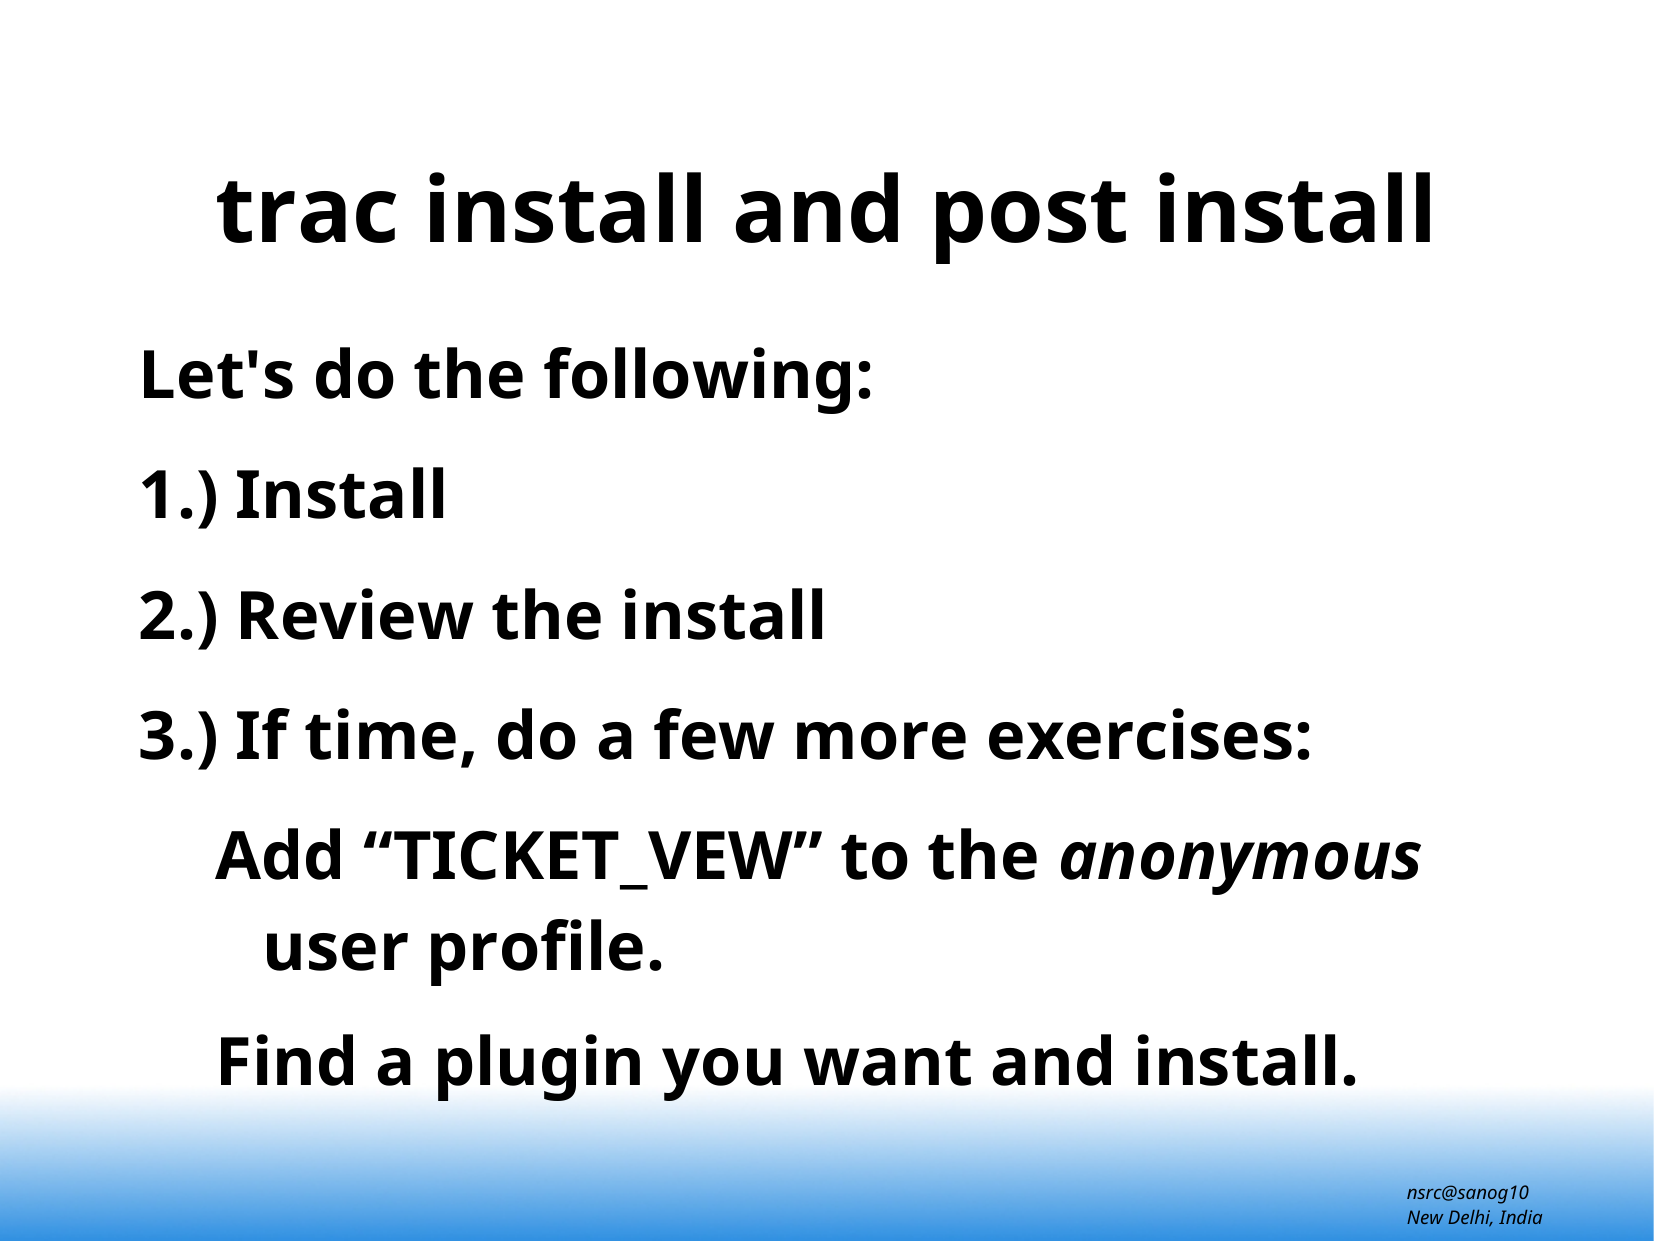

# trac install and post install
Let's do the following:
1.) Install
2.) Review the install
3.) If time, do a few more exercises:
Add “TICKET_VEW” to the anonymous user profile.
Find a plugin you want and install.